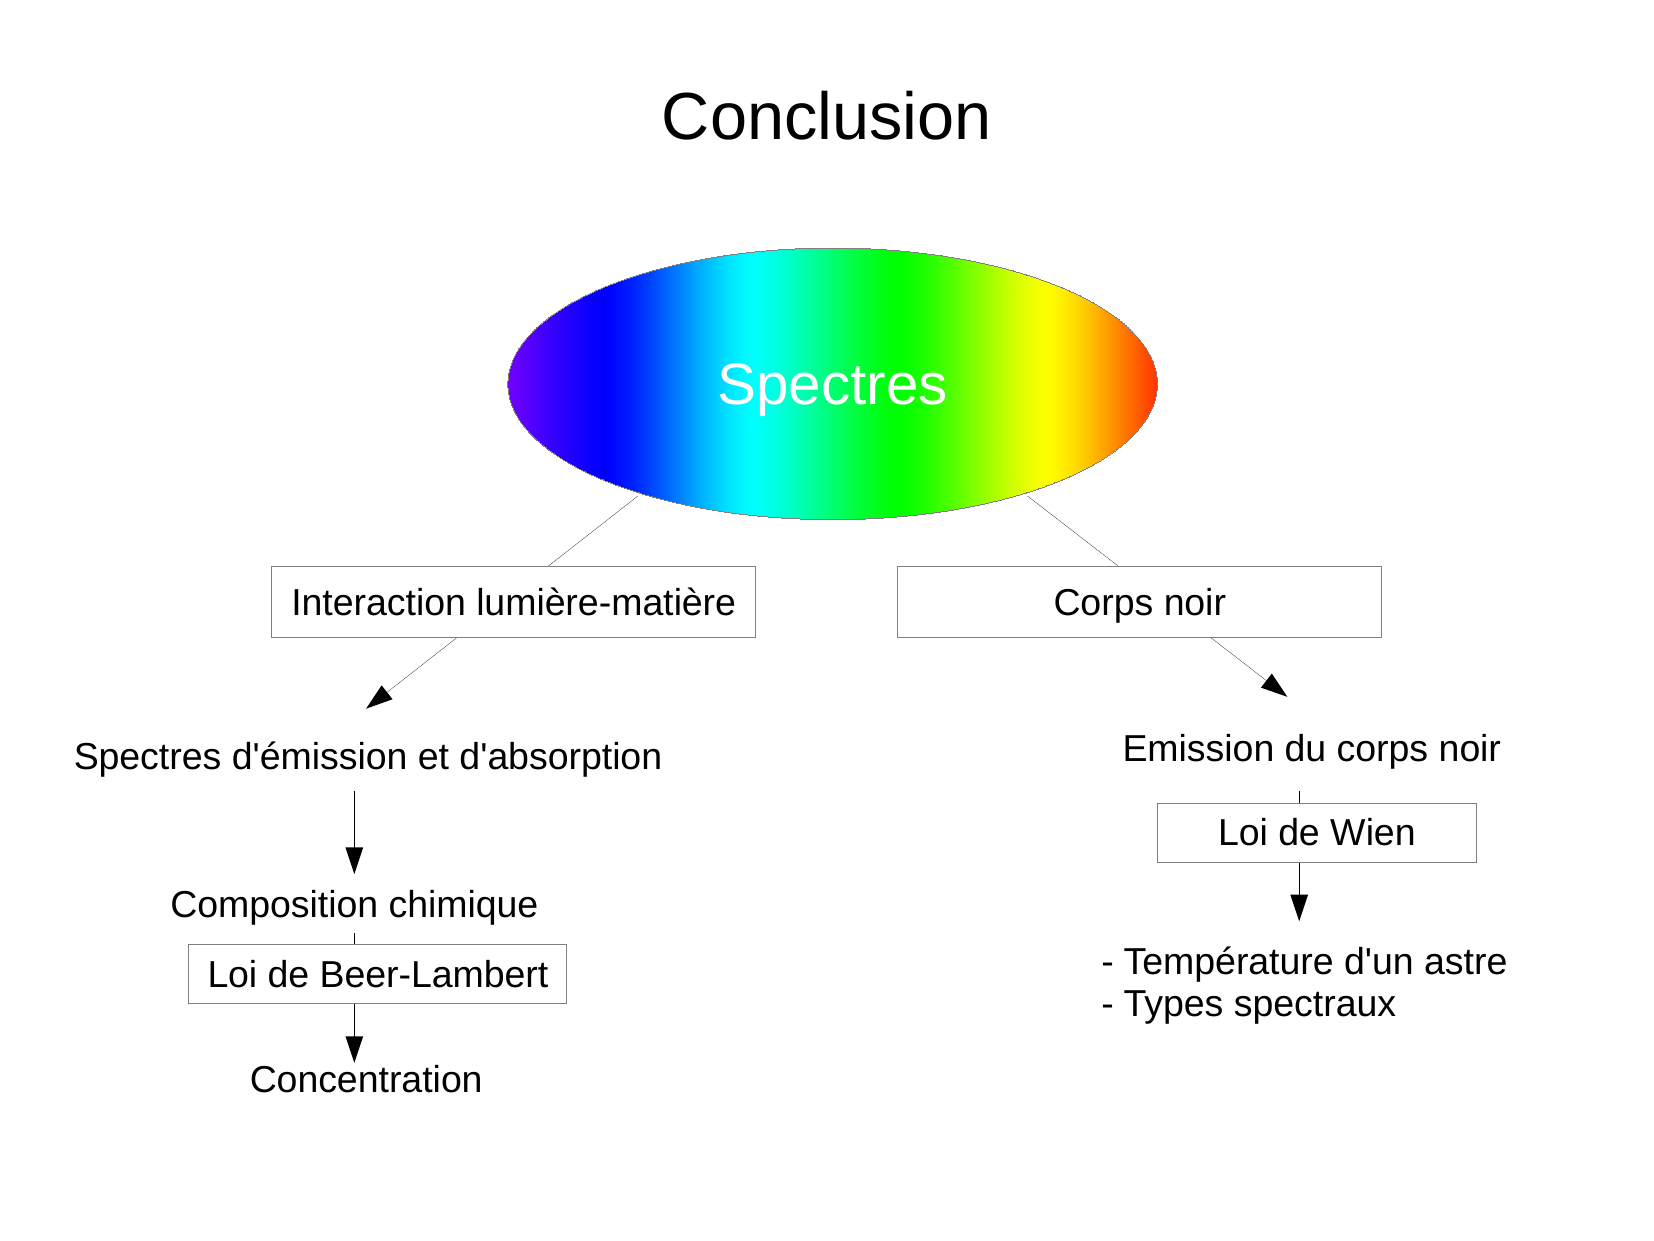

Conclusion
Spectres
Interaction lumière-matière
Corps noir
 Emission du corps noir
Spectres d'émission et d'absorption
Loi de Wien
Composition chimique
- Température d'un astre
- Types spectraux
Loi de Beer-Lambert
Concentration